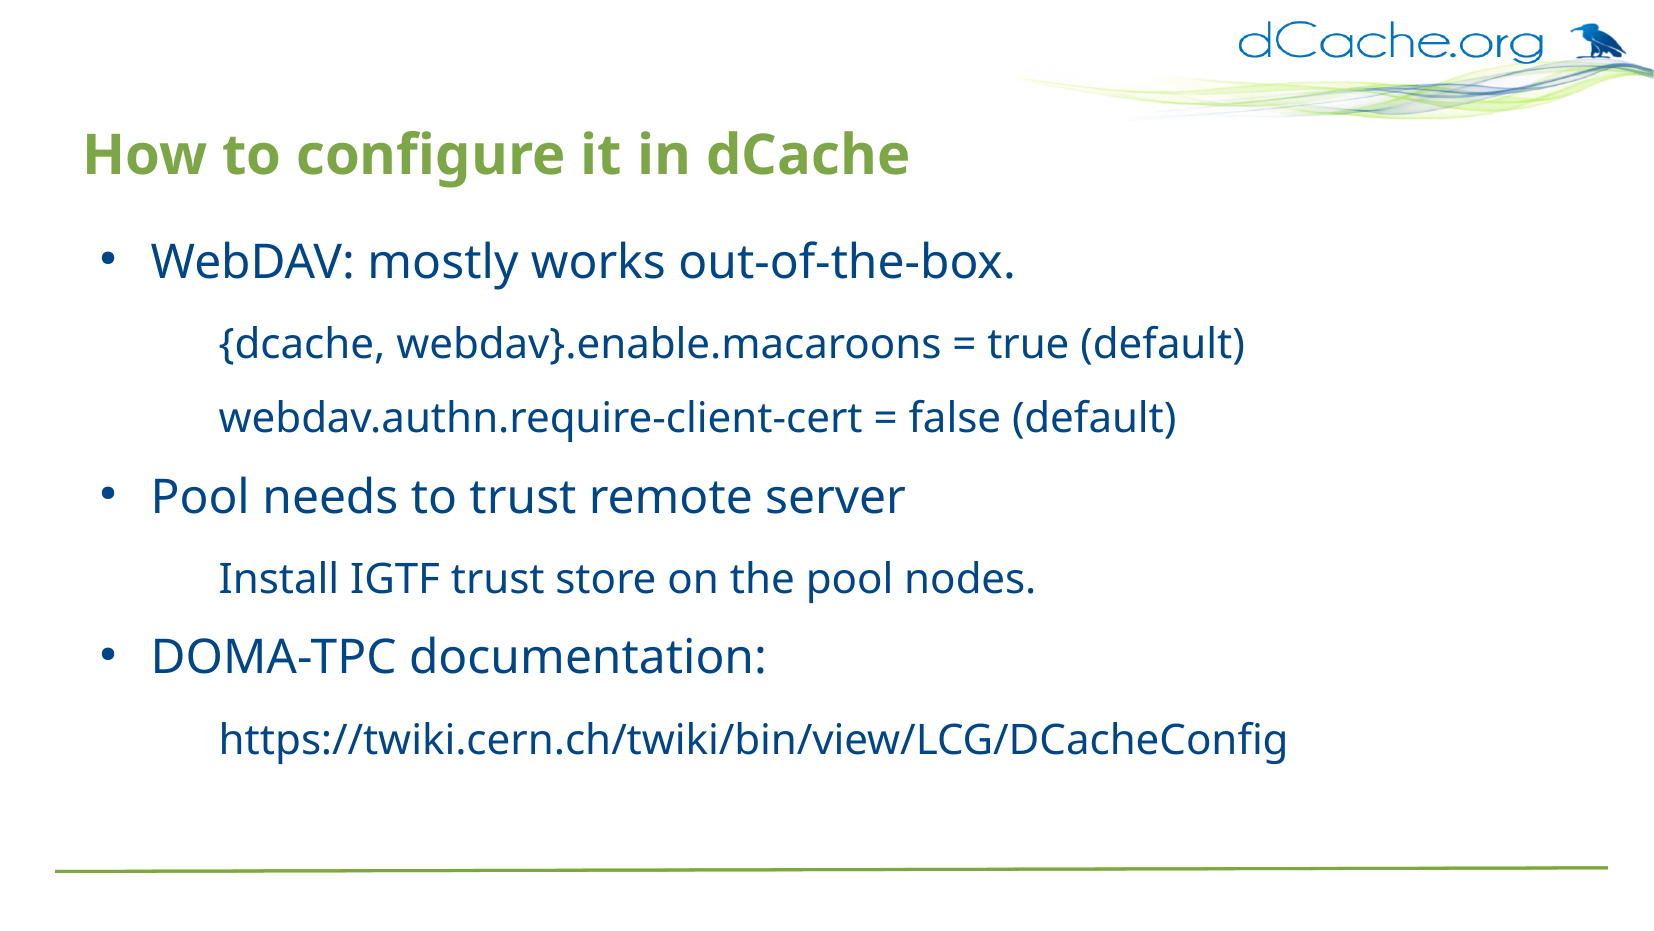

# How to configure it in dCache
WebDAV: mostly works out-of-the-box.
{dcache, webdav}.enable.macaroons = true (default)
webdav.authn.require-client-cert = false (default)
Pool needs to trust remote server
Install IGTF trust store on the pool nodes.
DOMA-TPC documentation:
https://twiki.cern.ch/twiki/bin/view/LCG/DCacheConfig